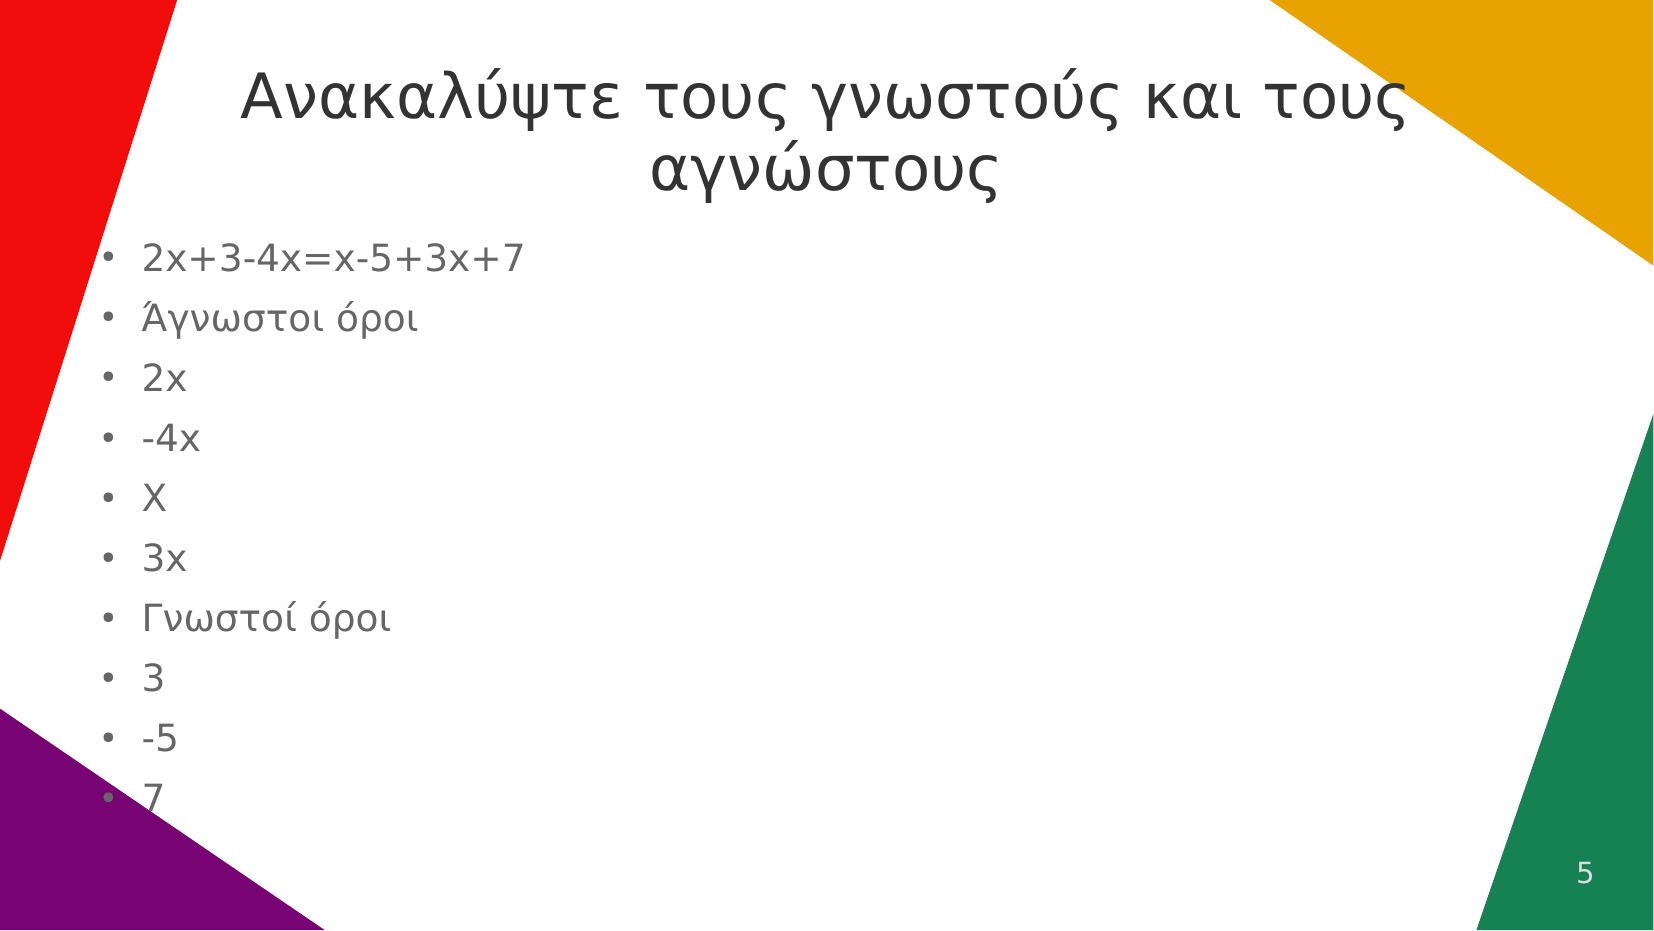

# Ανακαλύψτε τους γνωστούς και τους αγνώστους
2x+3-4x=x-5+3x+7
Άγνωστοι όροι
2x
-4x
X
3x
Γνωστοί όροι
3
-5
7
5